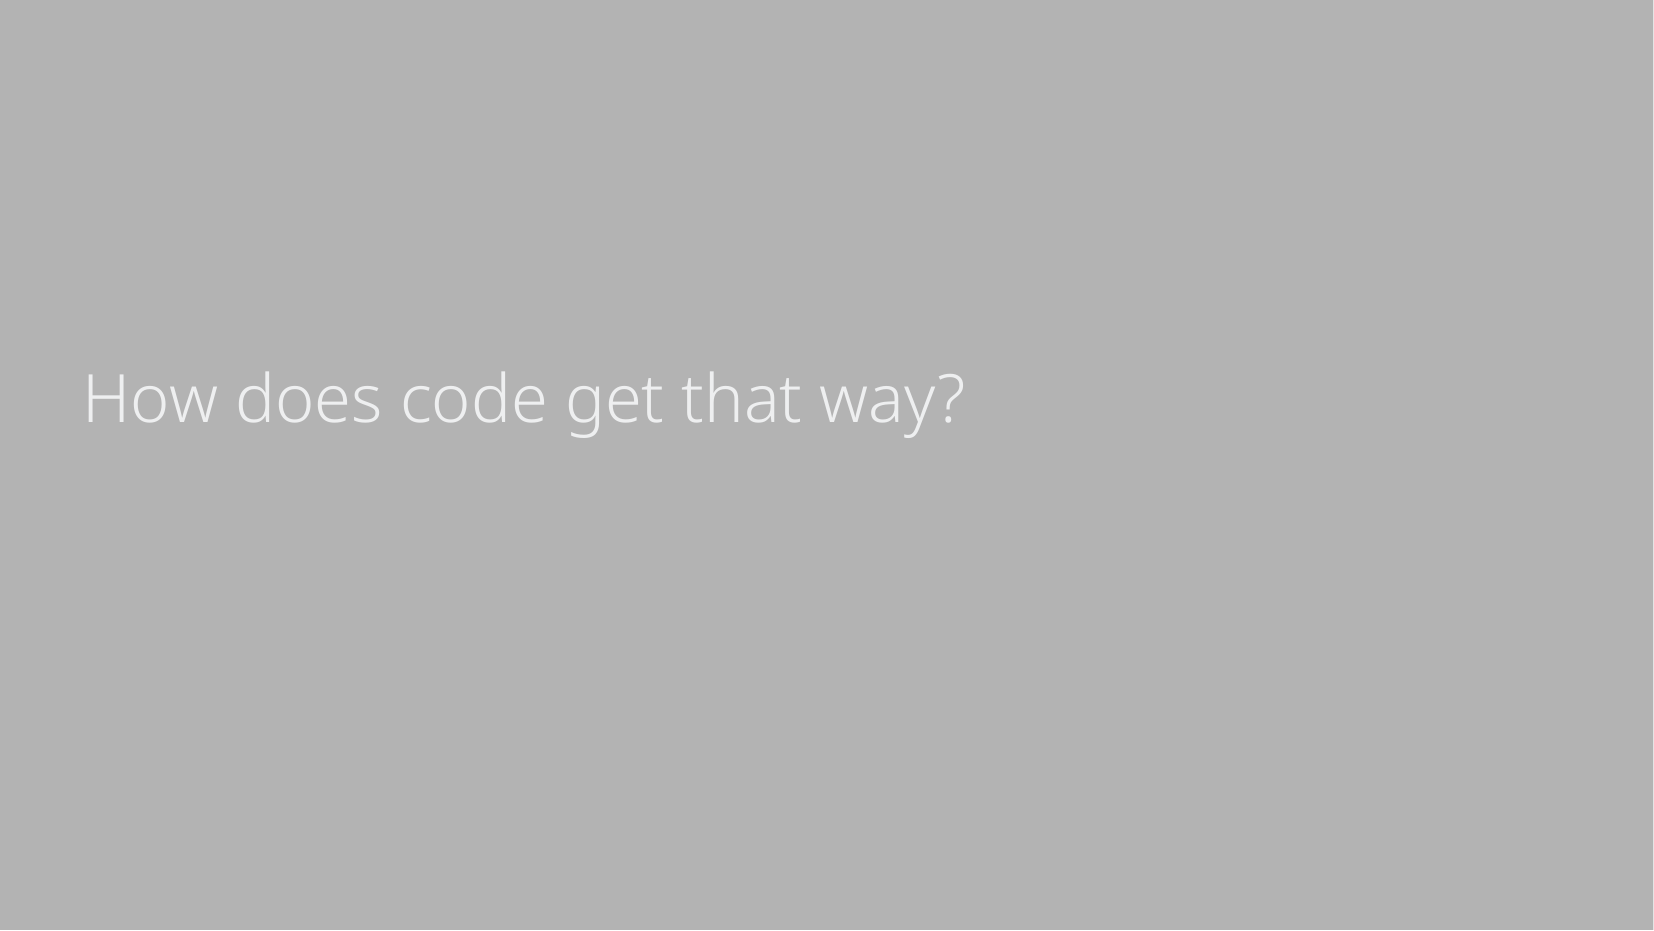

#
How does code get that way?